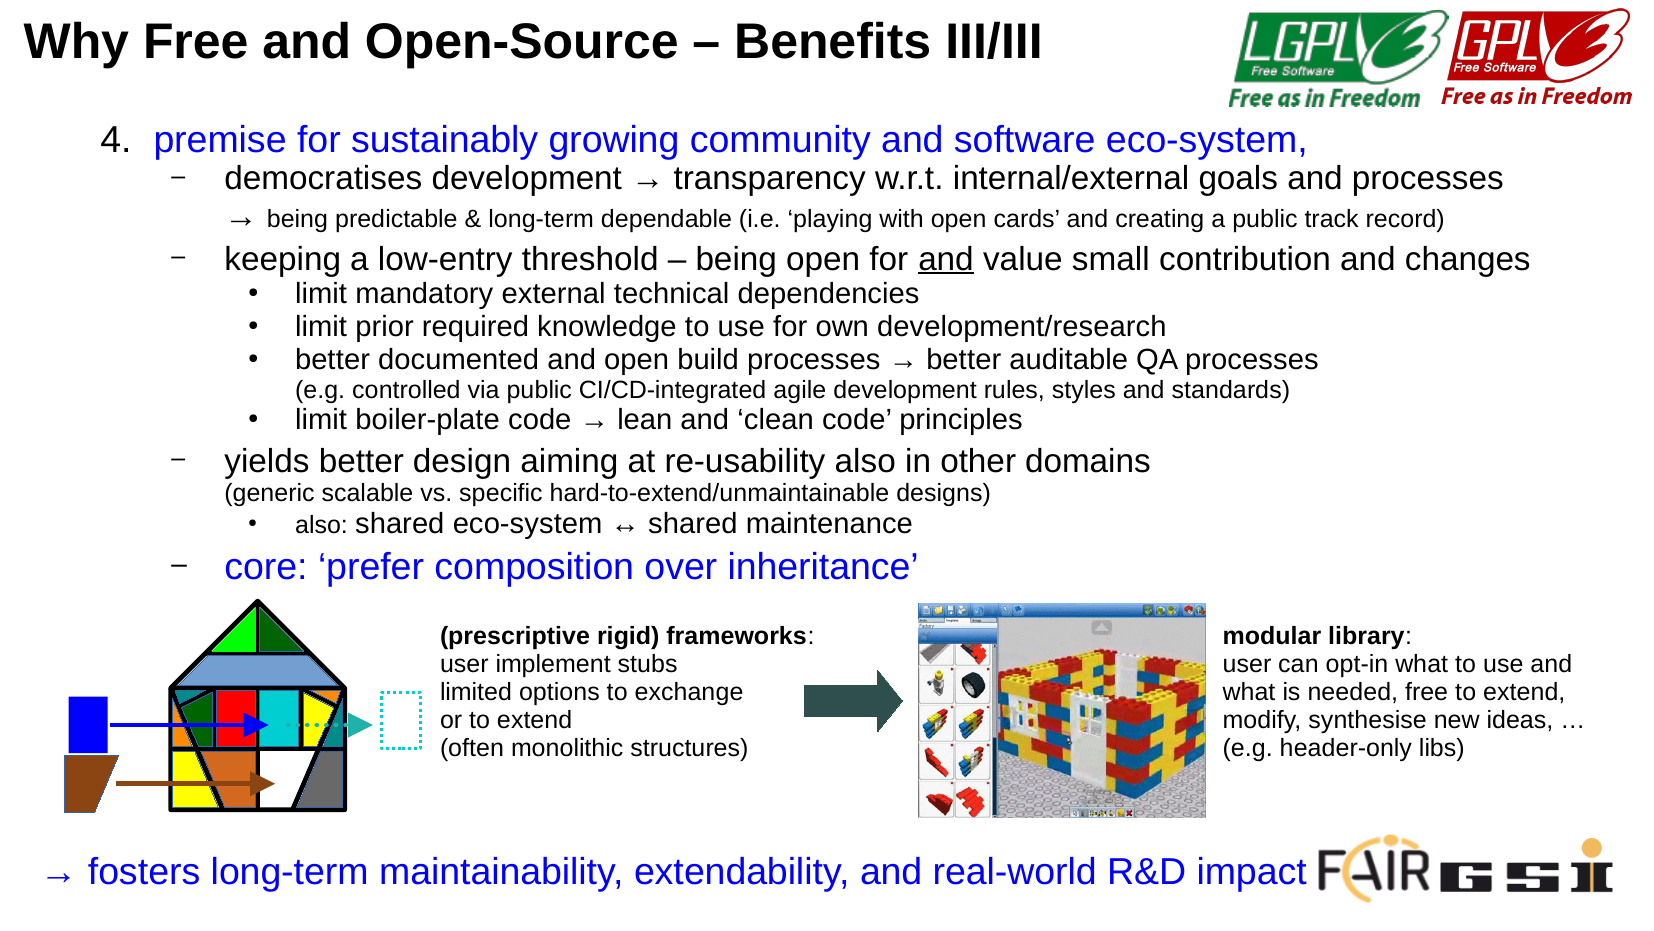

# Why Free and Open-Source – Benefits III/III
premise for sustainably growing community and software eco-system,
democratises development → transparency w.r.t. internal/external goals and processes
→ being predictable & long-term dependable (i.e. ‘playing with open cards’ and creating a public track record)
keeping a low-entry threshold – being open for and value small contribution and changes
limit mandatory external technical dependencies
limit prior required knowledge to use for own development/research
better documented and open build processes → better auditable QA processes
(e.g. controlled via public CI/CD-integrated agile development rules, styles and standards)
limit boiler-plate code → lean and ‘clean code’ principles
yields better design aiming at re-usability also in other domains
(generic scalable vs. specific hard-to-extend/unmaintainable designs)
also: shared eco-system ↔ shared maintenance
core: ‘prefer composition over inheritance’
(prescriptive rigid) frameworks:
user implement stubs	 limited options to exchange
or to extend
(often monolithic structures)
modular library:
user can opt-in what to use and
what is needed, free to extend,
modify, synthesise new ideas, …
(e.g. header-only libs)
TestFx
→ fosters long-term maintainability, extendability, and real-world R&D impact